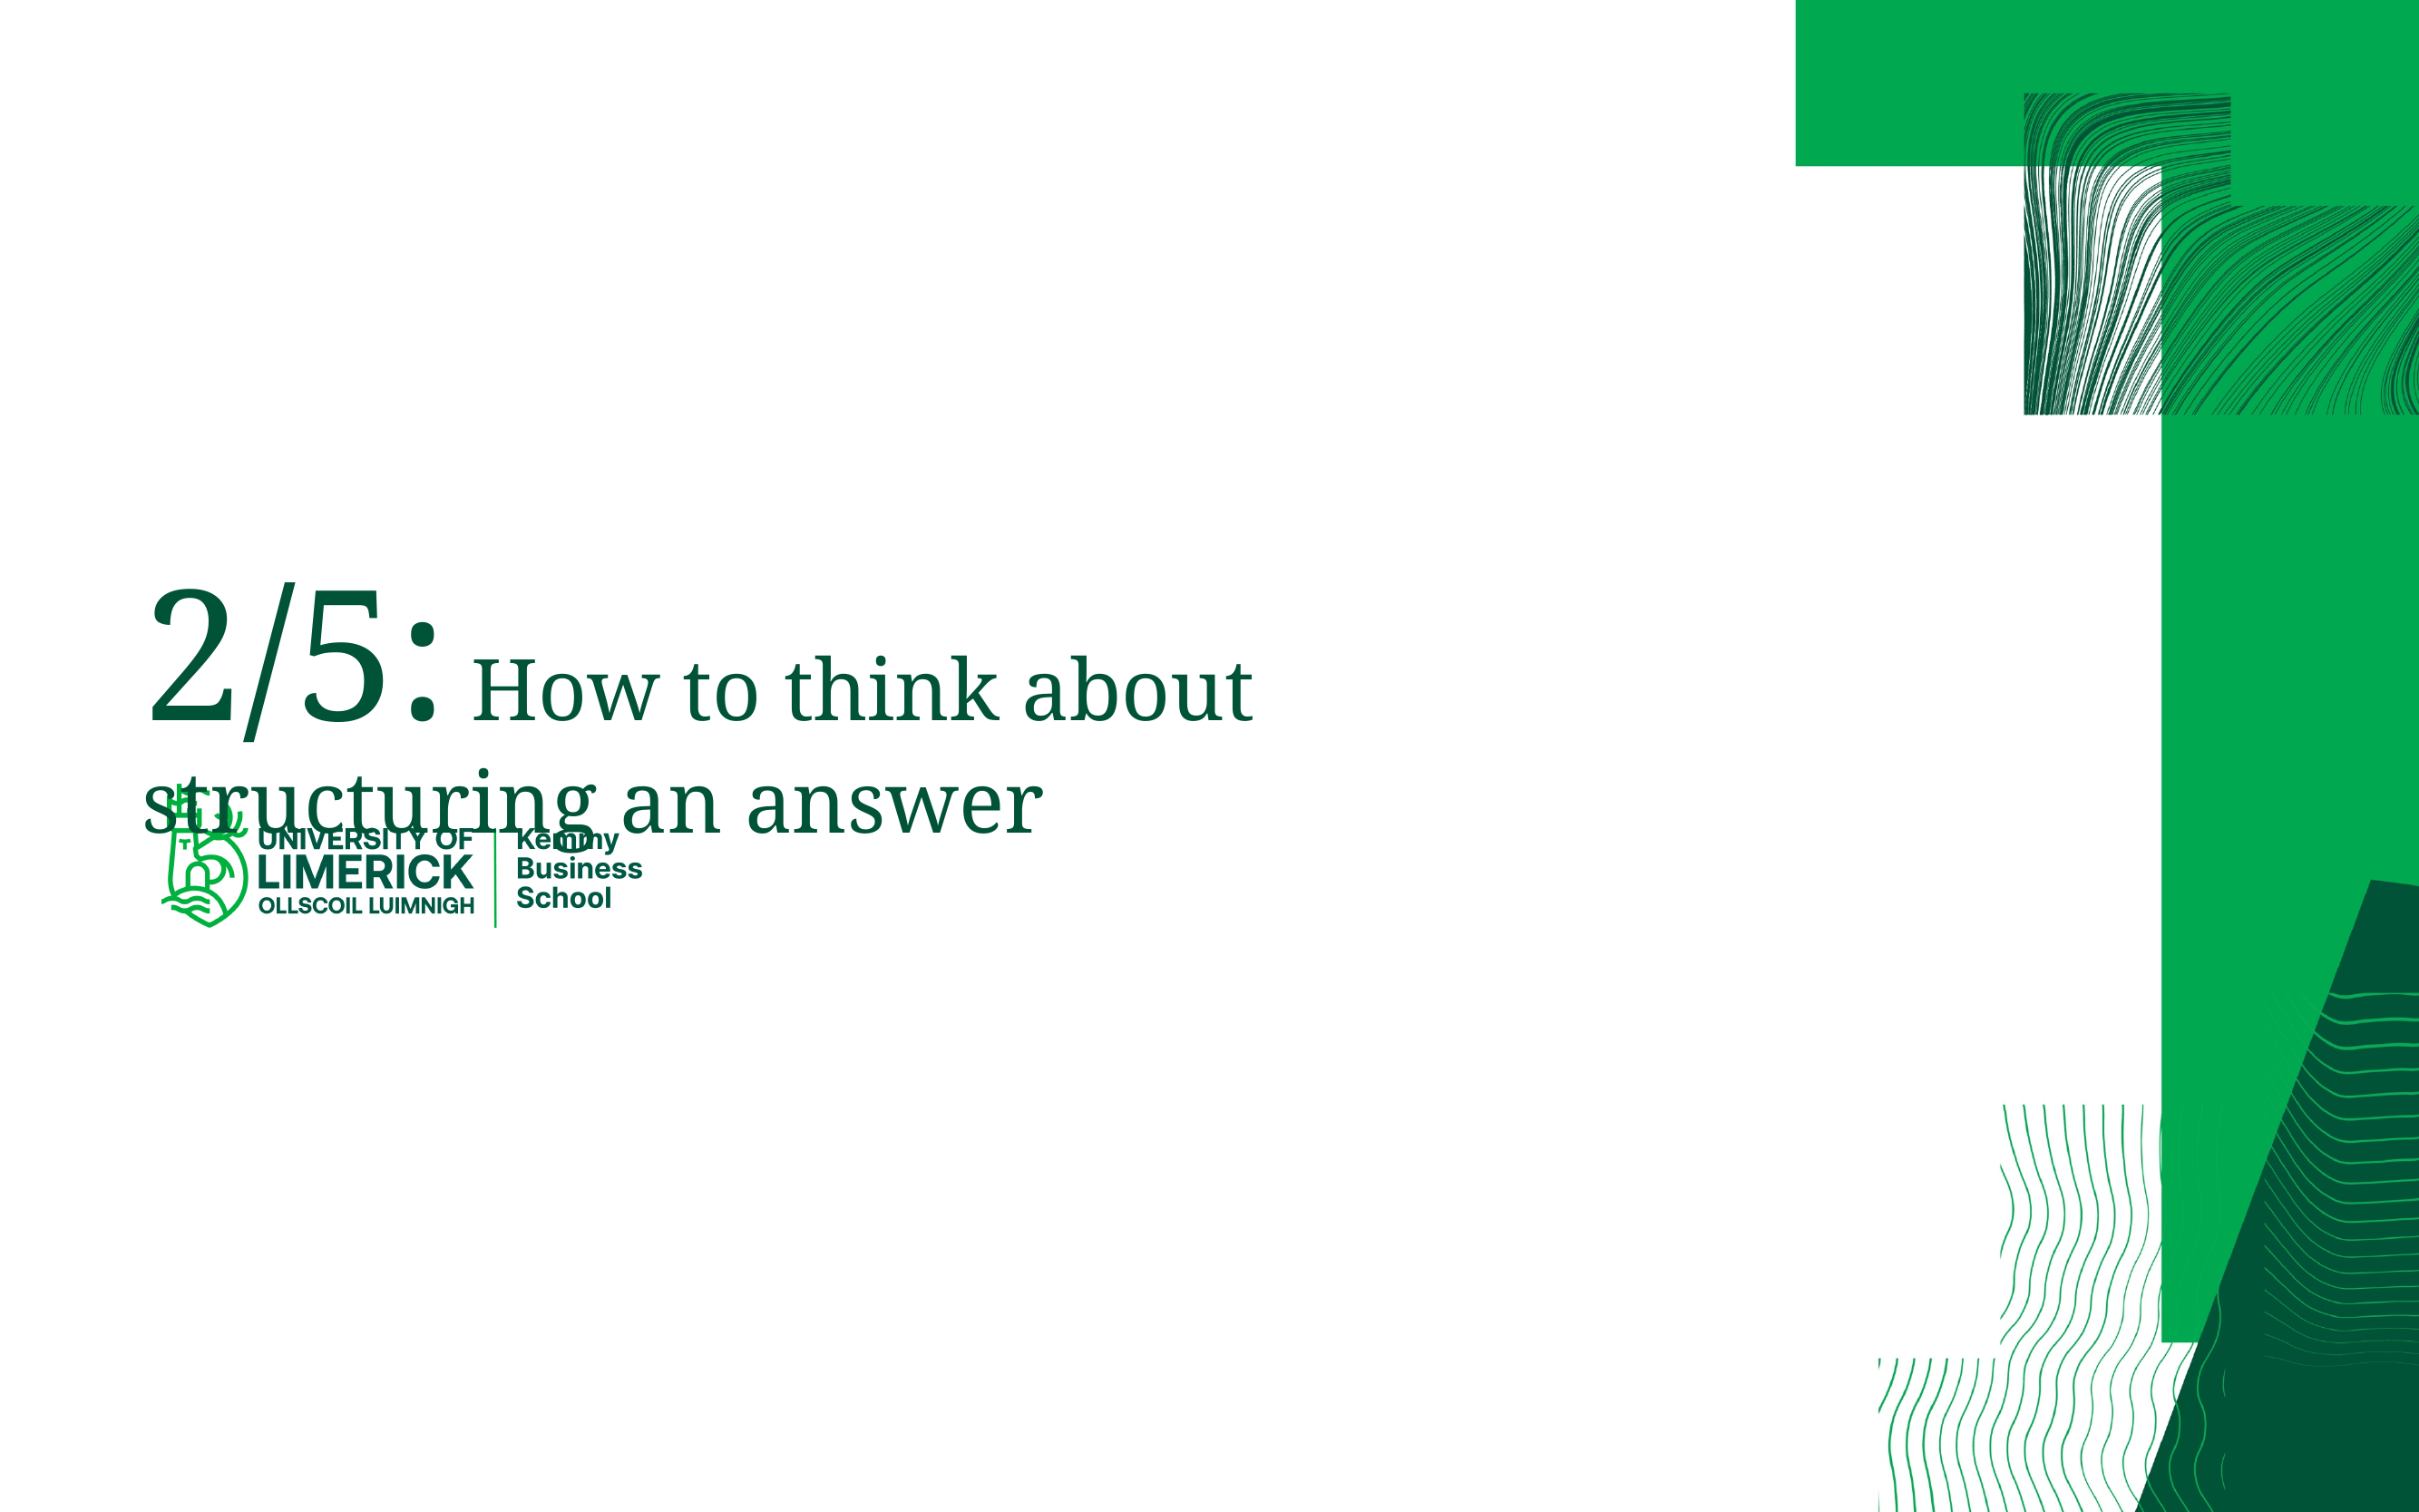

# 2/5: How to think about structuring an answer